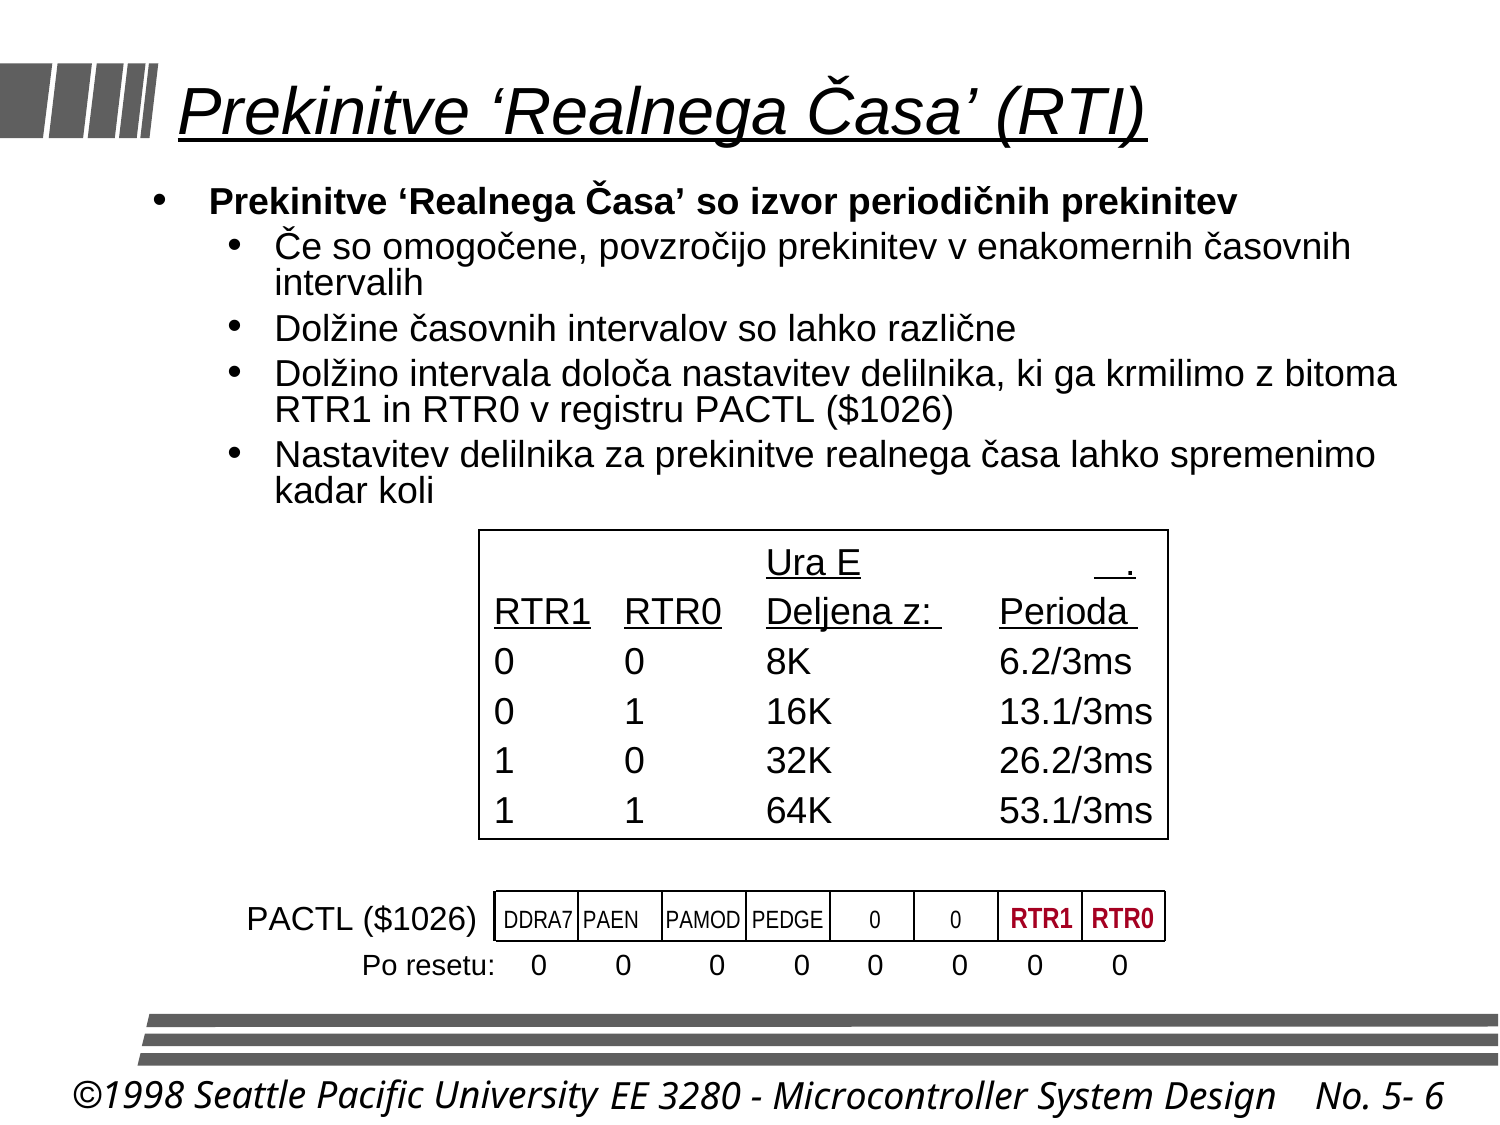

# Prekinitve ‘Realnega Časa’ (RTI)
Prekinitve ‘Realnega Časa’ so izvor periodičnih prekinitev
Če so omogočene, povzročijo prekinitev v enakomernih časovnih intervalih
Dolžine časovnih intervalov so lahko različne
Dolžino intervala določa nastavitev delilnika, ki ga krmilimo z bitoma RTR1 in RTR0 v registru PACTL ($1026)
Nastavitev delilnika za prekinitve realnega časa lahko spremenimo kadar koli
		Ura E		 .
RTR1	RTR0	Deljena z: 	Perioda
0	0	8K	6.2/3ms
0	1	16K	13.1/3ms
1	0	32K	26.2/3ms
1	1	64K	53.1/3ms
PACTL ($1026)
RTR1
RTR0
DDRA7
PAEN
PAMOD
PEDGE
0
0
Po resetu: 	0	0	0	0	0	0	0	0